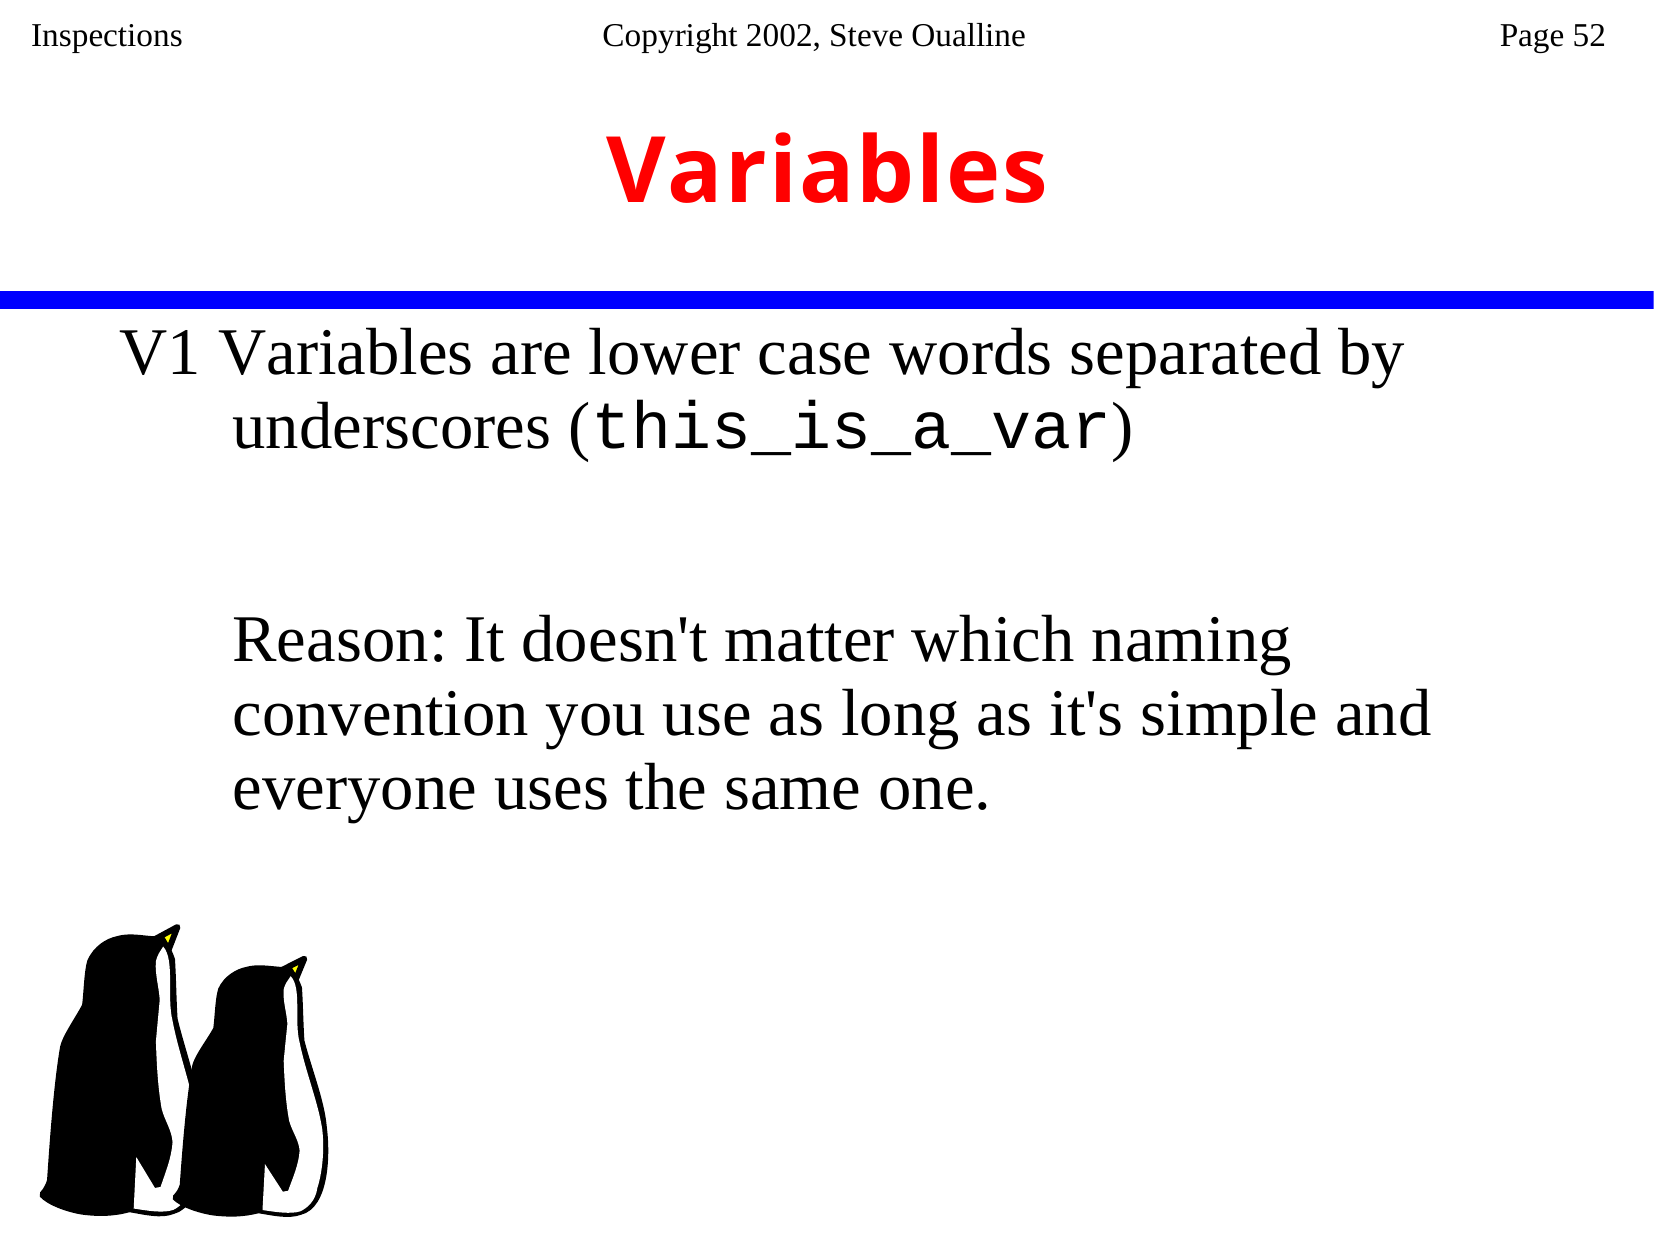

# Variables
V1 Variables are lower case words separated by underscores (this_is_a_var)
Reason: It doesn't matter which naming convention you use as long as it's simple and everyone uses the same one.